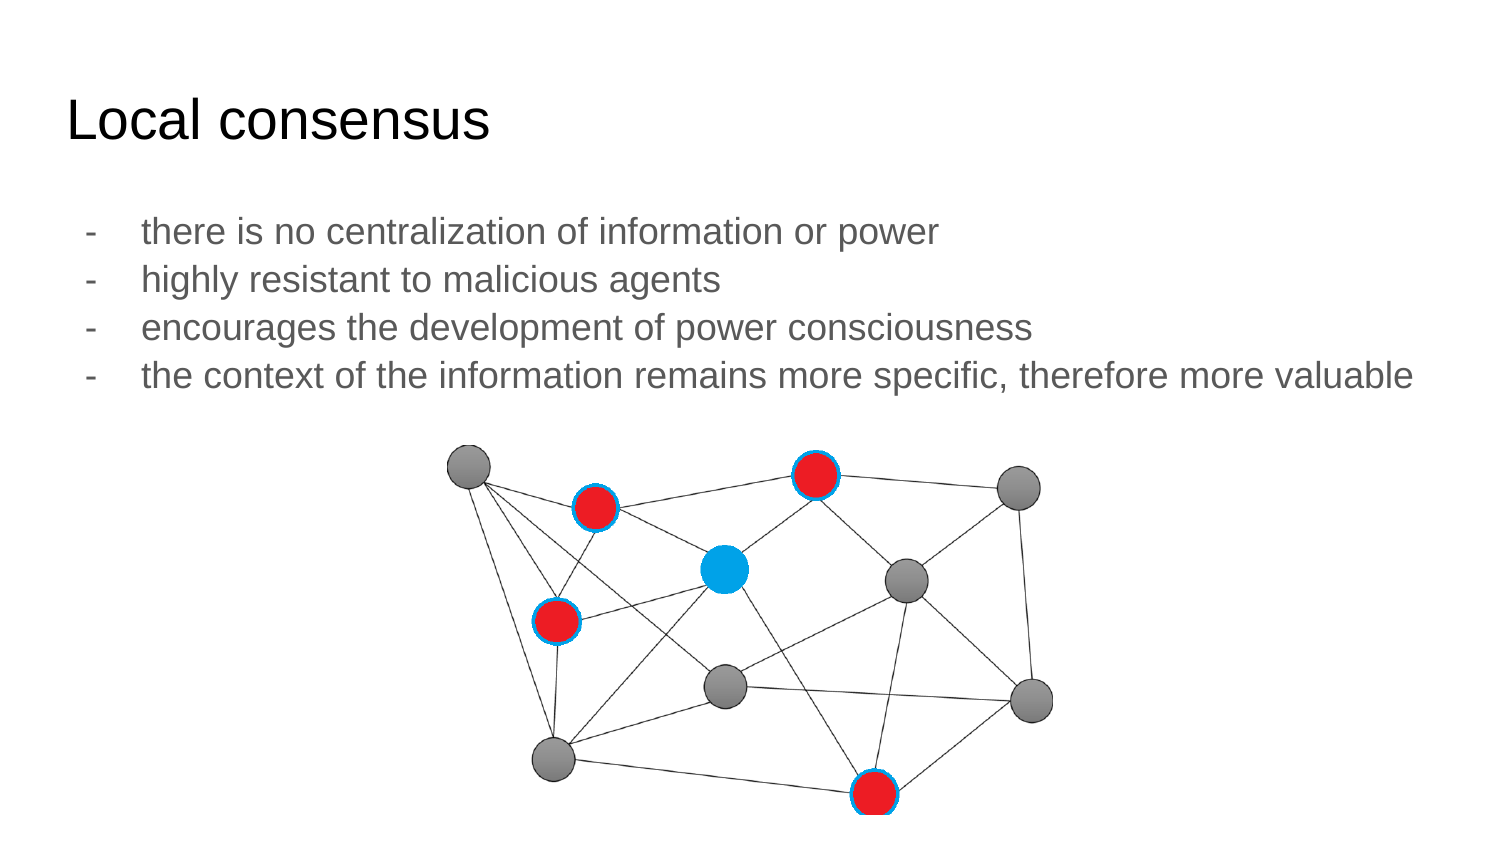

# Local consensus
there is no centralization of information or power
highly resistant to malicious agents
encourages the development of power consciousness
the context of the information remains more specific, therefore more valuable